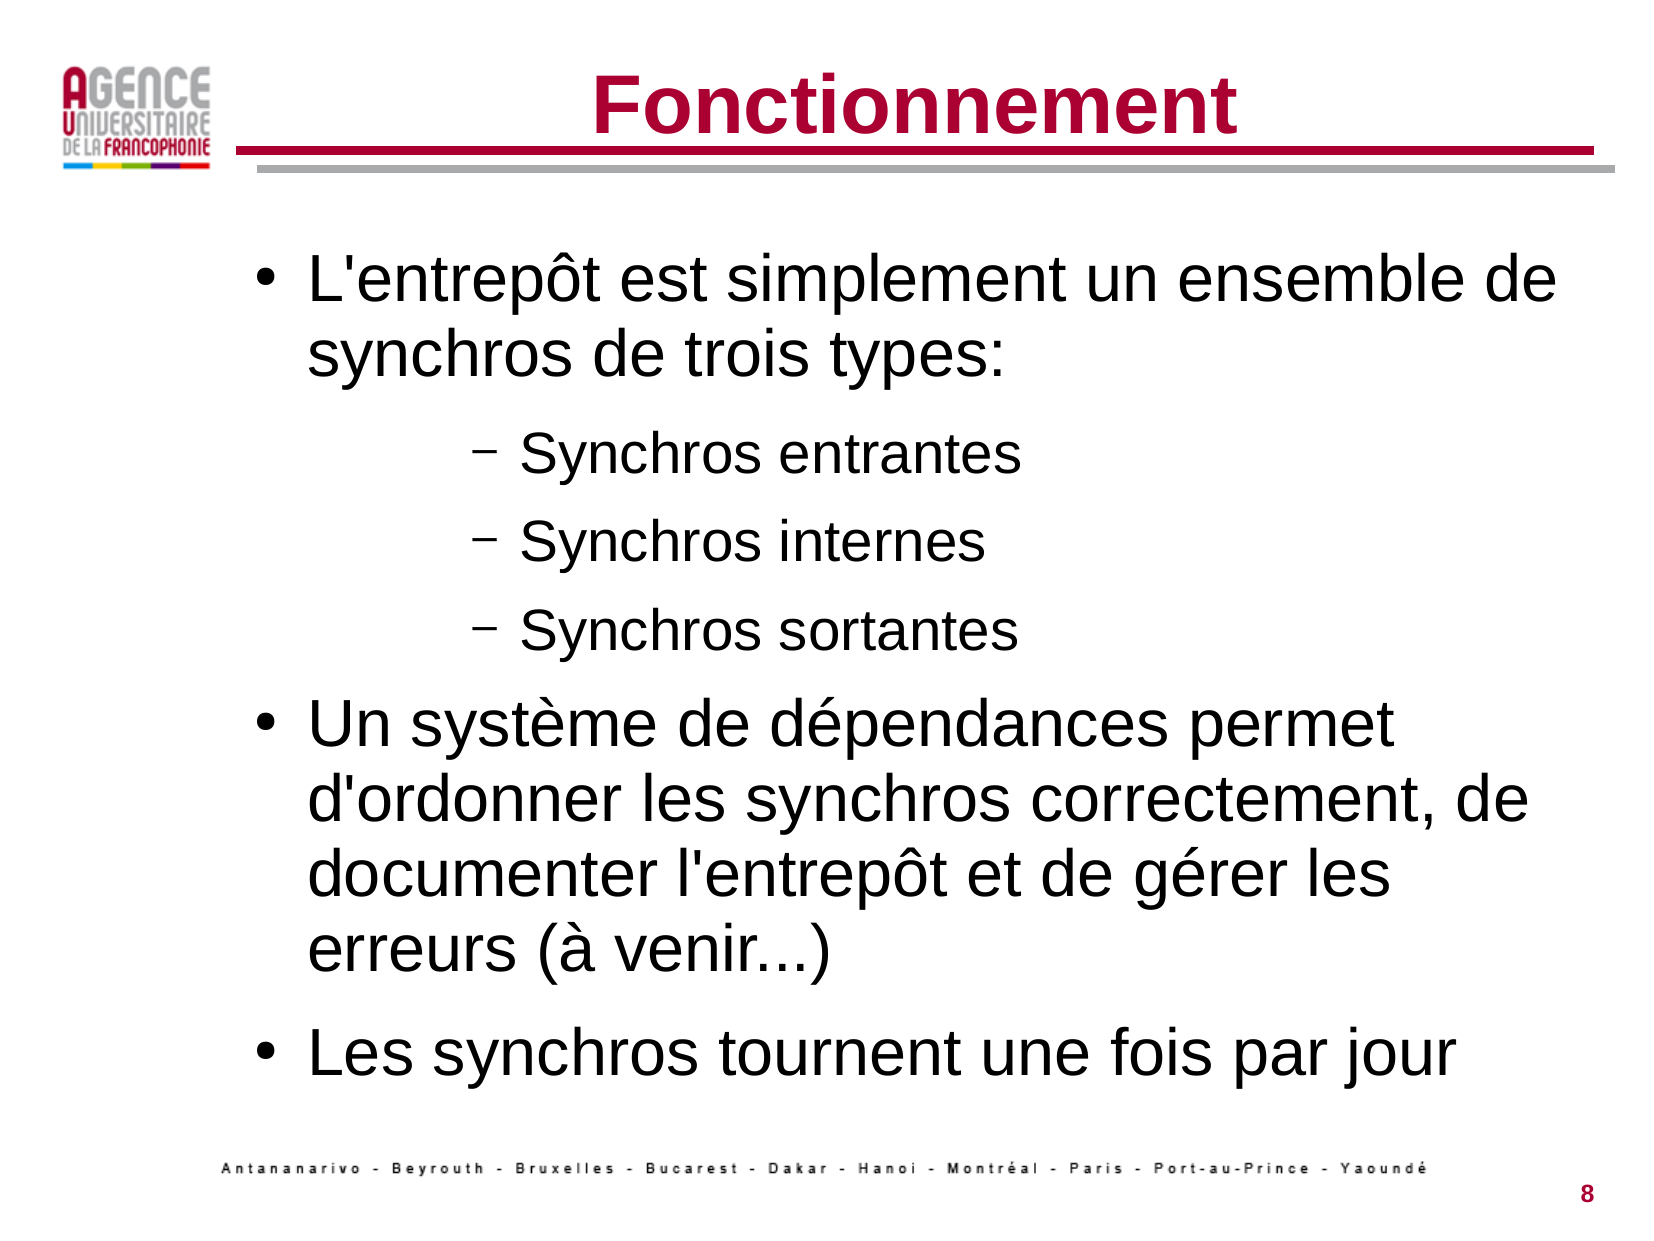

# Fonctionnement
L'entrepôt est simplement un ensemble de synchros de trois types:
Synchros entrantes
Synchros internes
Synchros sortantes
Un système de dépendances permet d'ordonner les synchros correctement, de documenter l'entrepôt et de gérer les erreurs (à venir...)
Les synchros tournent une fois par jour
8